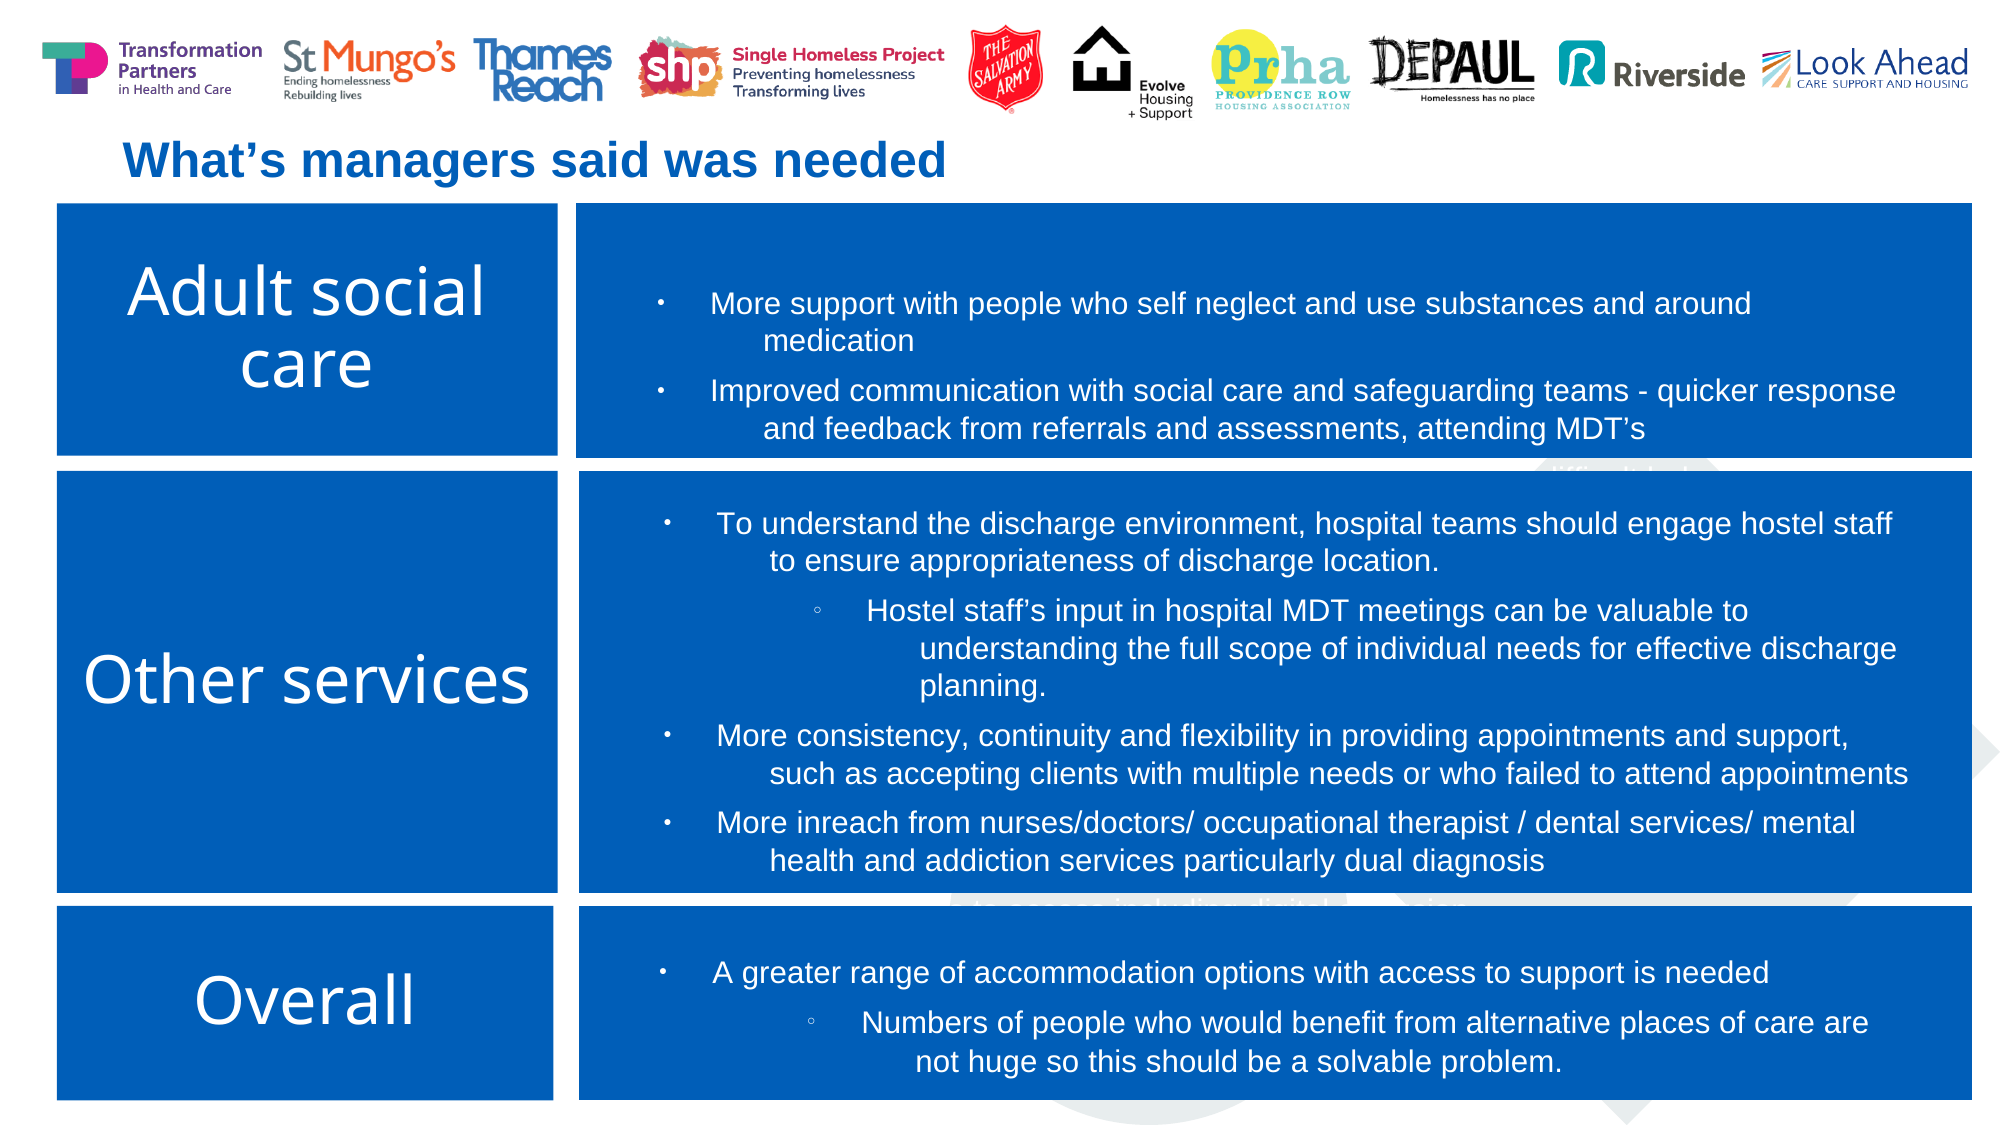

# What’s managers said was needed
Adult social care
More support with people who self neglect and use substances and around medication
Improved communication with social care and safeguarding teams - quicker response and feedback from referrals and assessments, attending MDT’s
Carers that understood the client group and could deal with difficult behaviours by building rapport with residents.
Other services
To understand the discharge environment, hospital teams should engage hostel staff to ensure appropriateness of discharge location.
Hostel staff’s input in hospital MDT meetings can be valuable to understanding the full scope of individual needs for effective discharge planning.
More consistency, continuity and flexibility in providing appointments and support, such as accepting clients with multiple needs or who failed to attend appointments
More inreach from nurses/doctors/ occupational therapist / dental services/ mental health and addiction services particularly dual diagnosis
Reducing barriers to access including digital exclusion
Overall
A greater range of accommodation options with access to support is needed
Numbers of people who would benefit from alternative places of care are not huge so this should be a solvable problem.